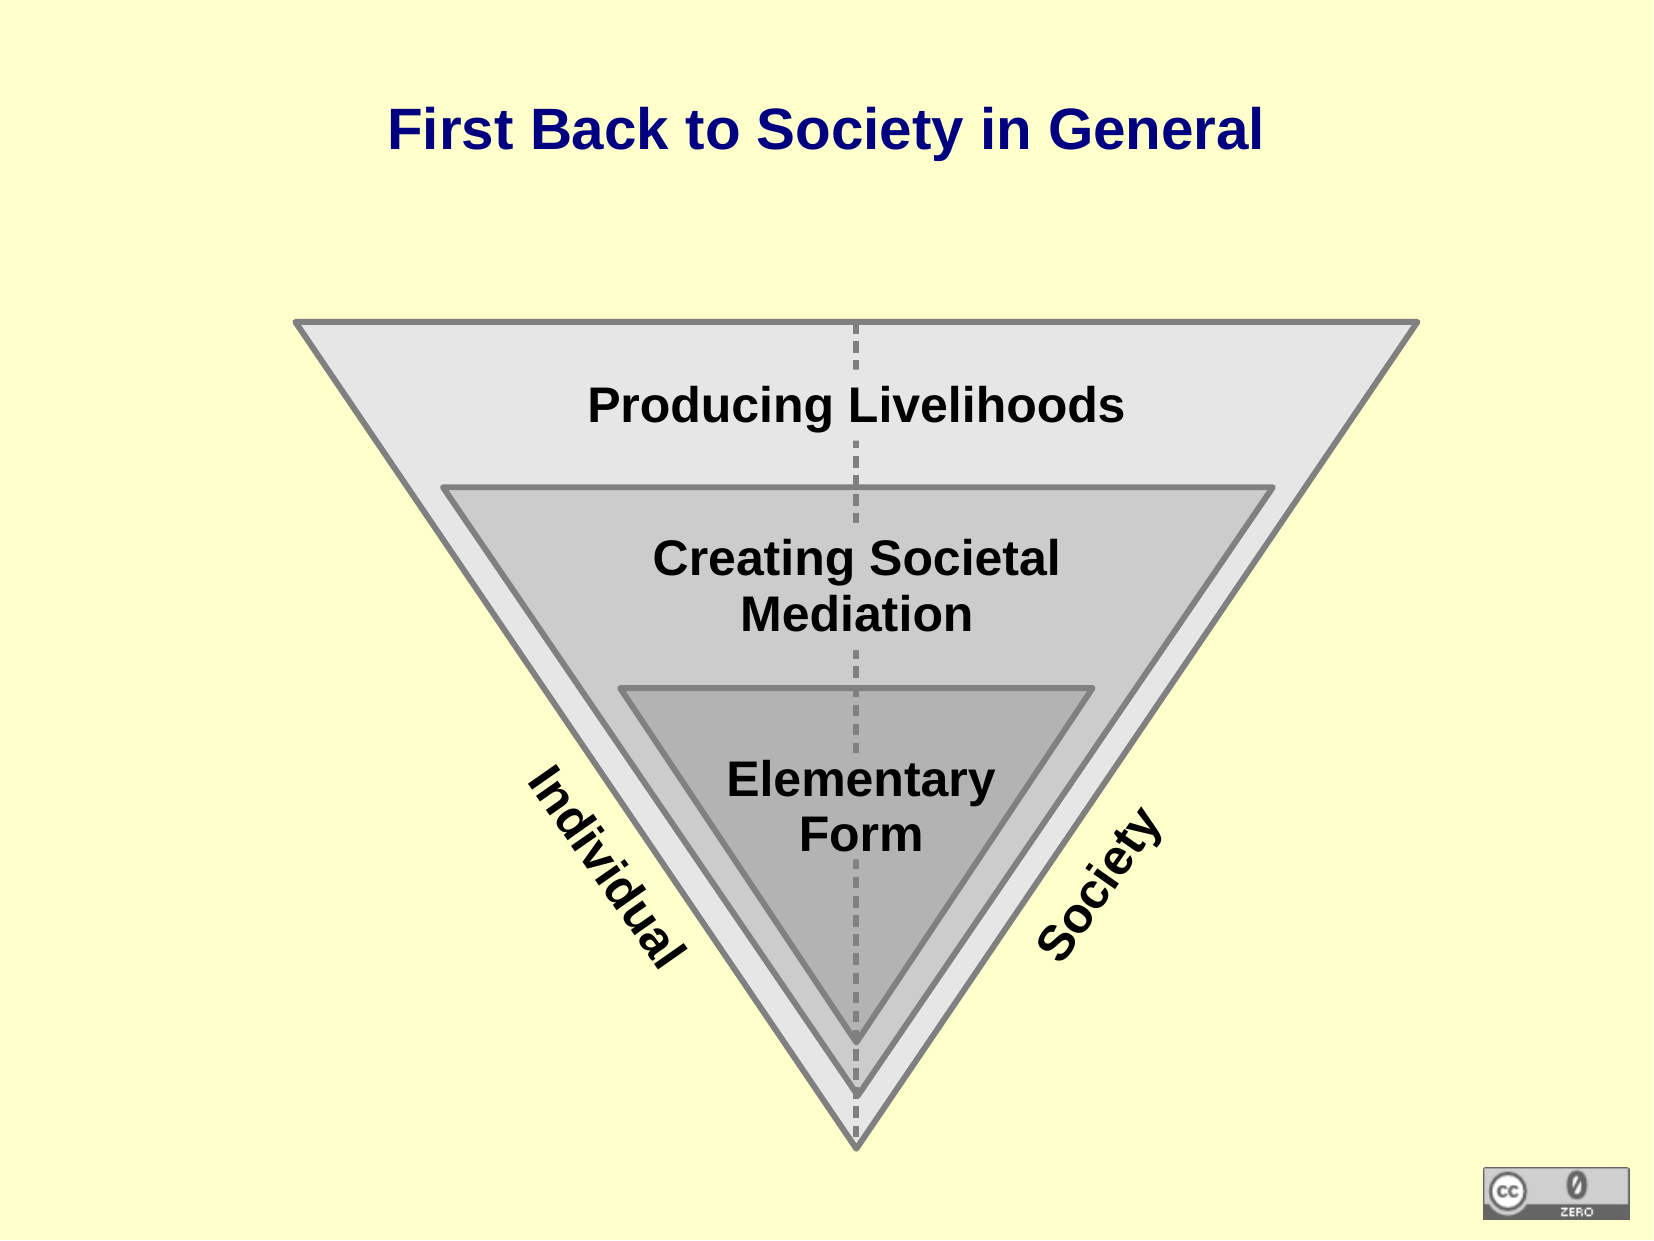

# First Back to Society in General
Producing Livelihoods
Creating Societal
Mediation
Elementary
Form
Individual
Society